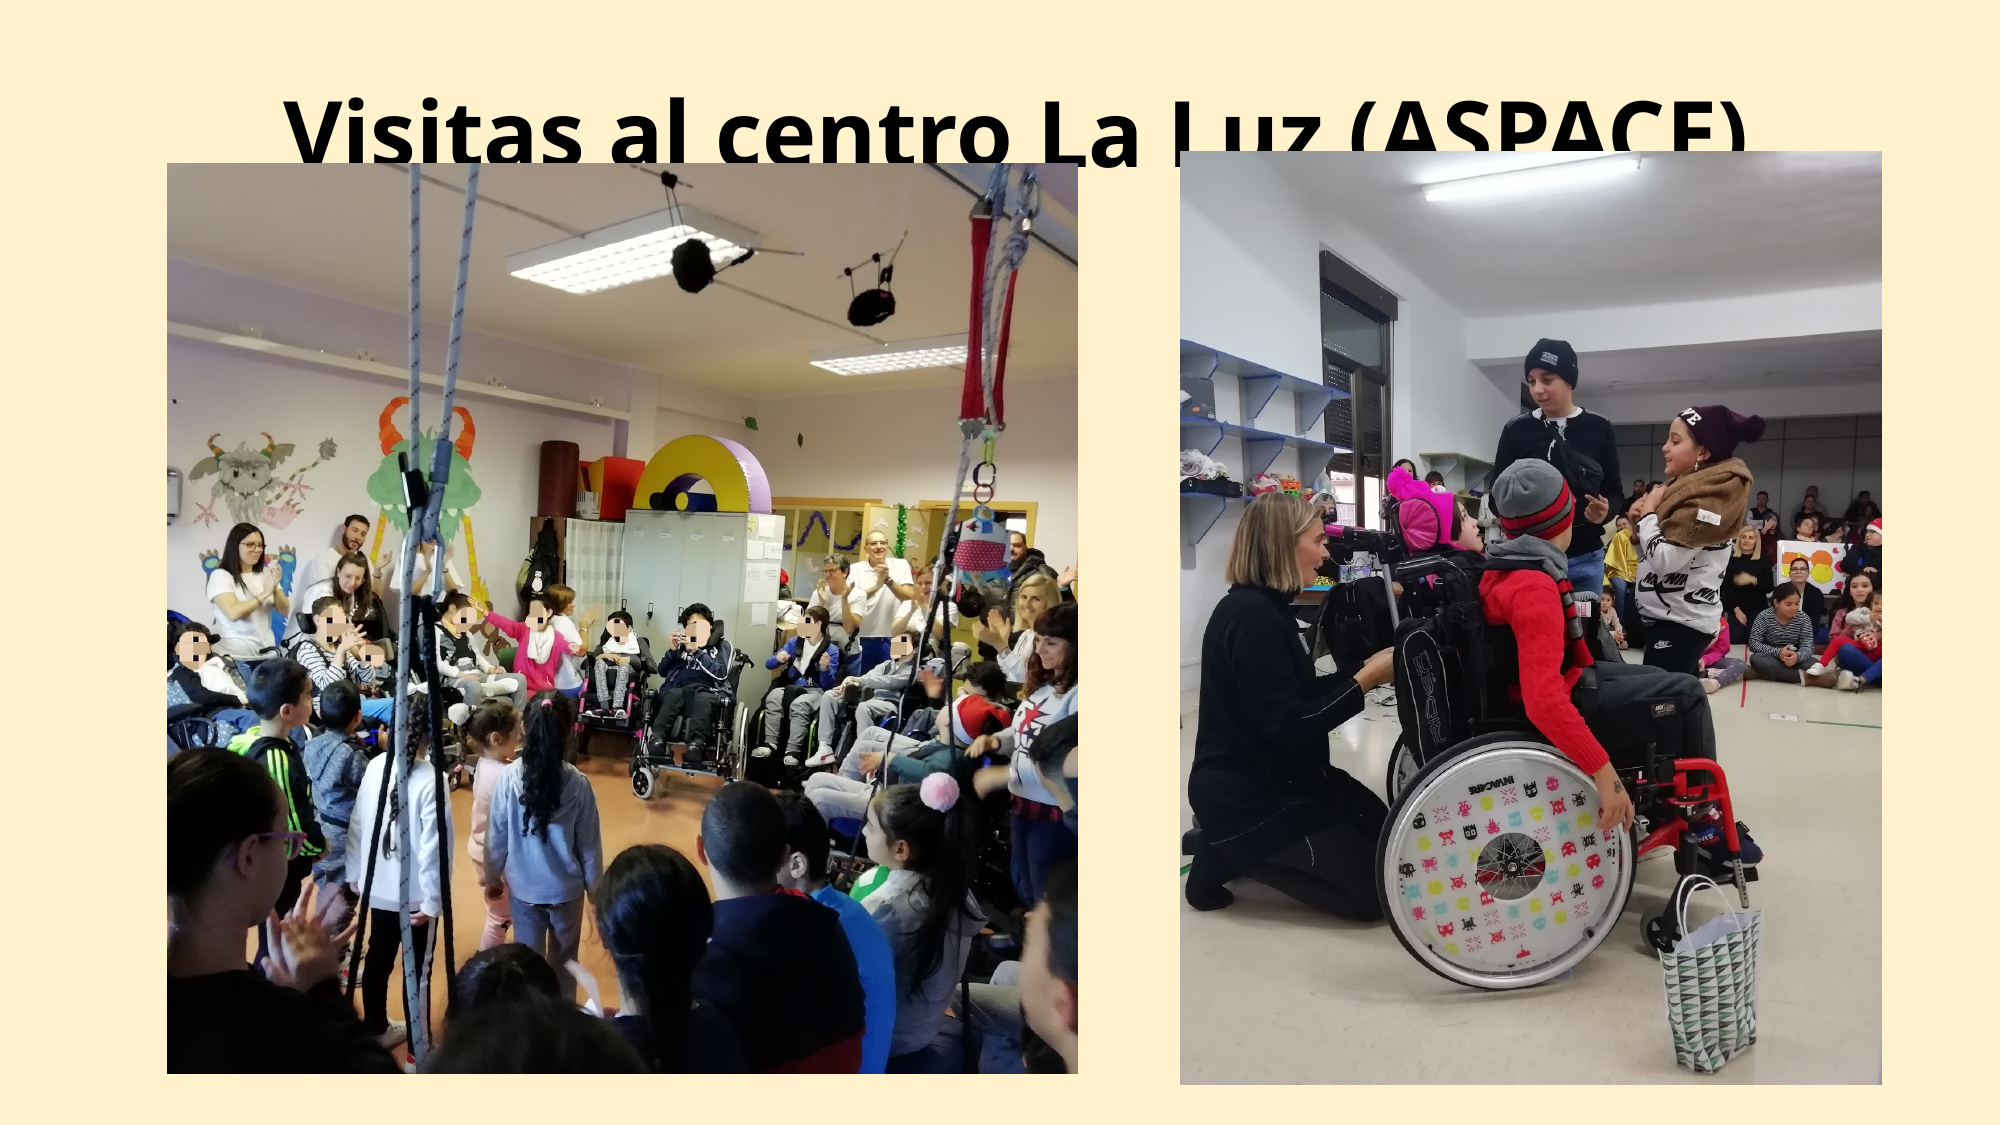

# Visitas al centro La Luz (ASPACE)